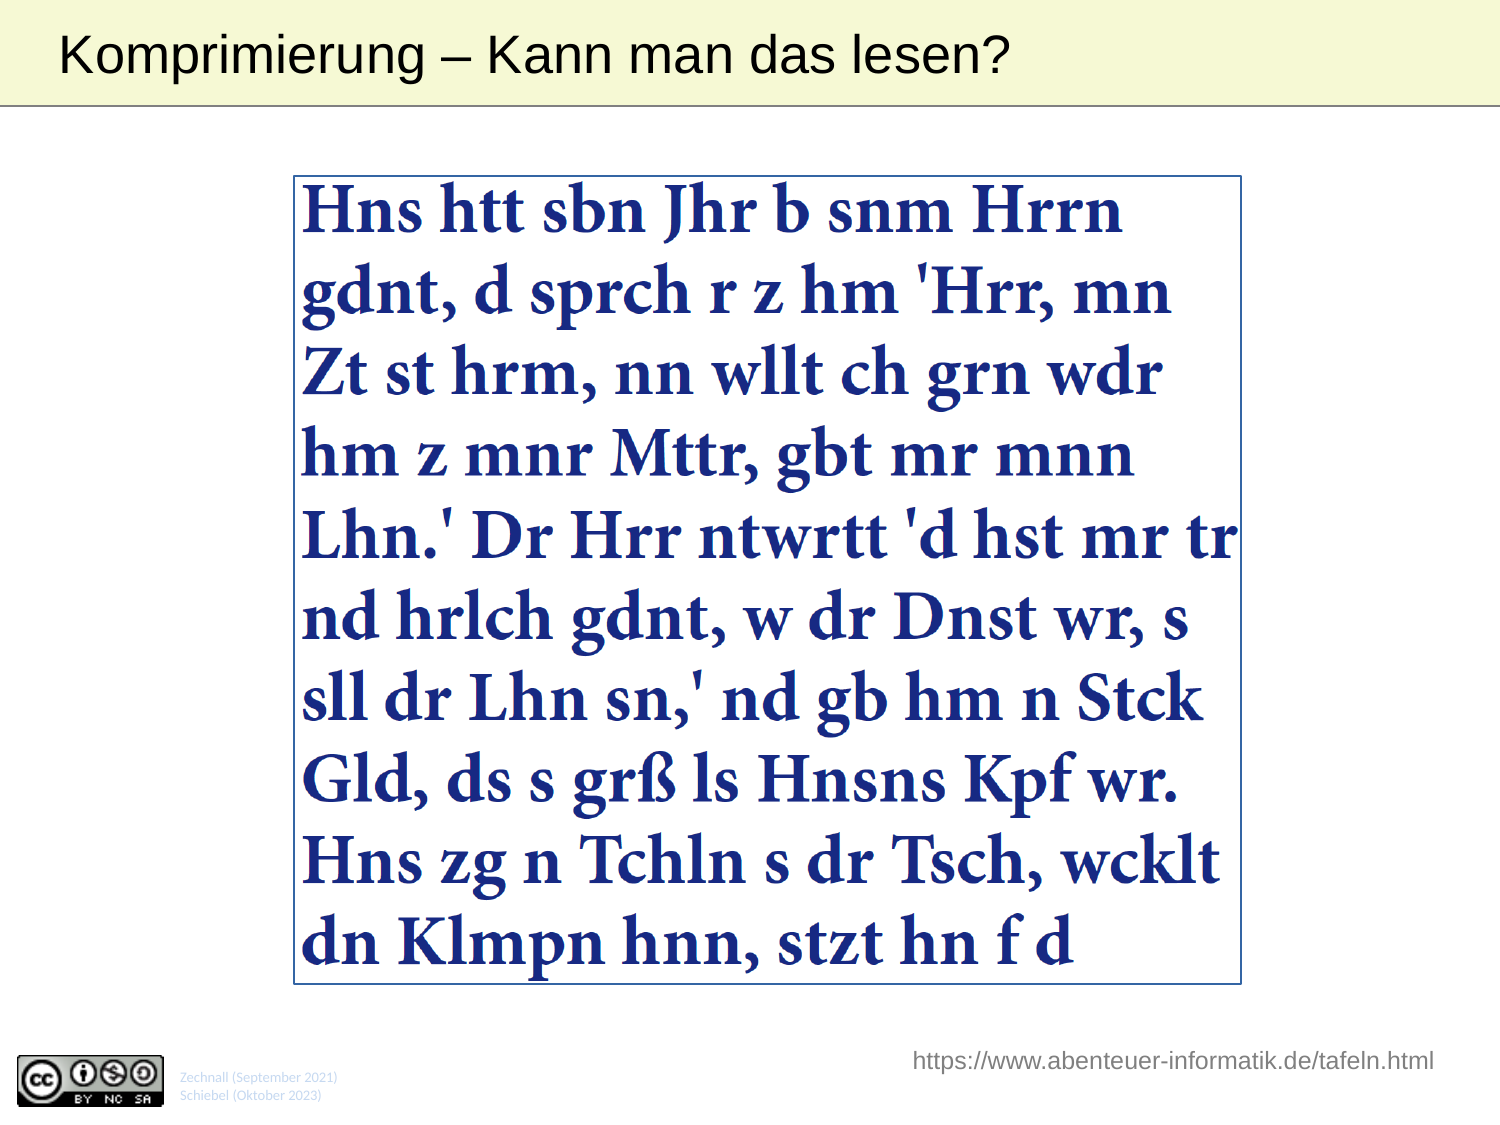

# Komprimierung – Kann man das lesen?
https://www.abenteuer-informatik.de/tafeln.html